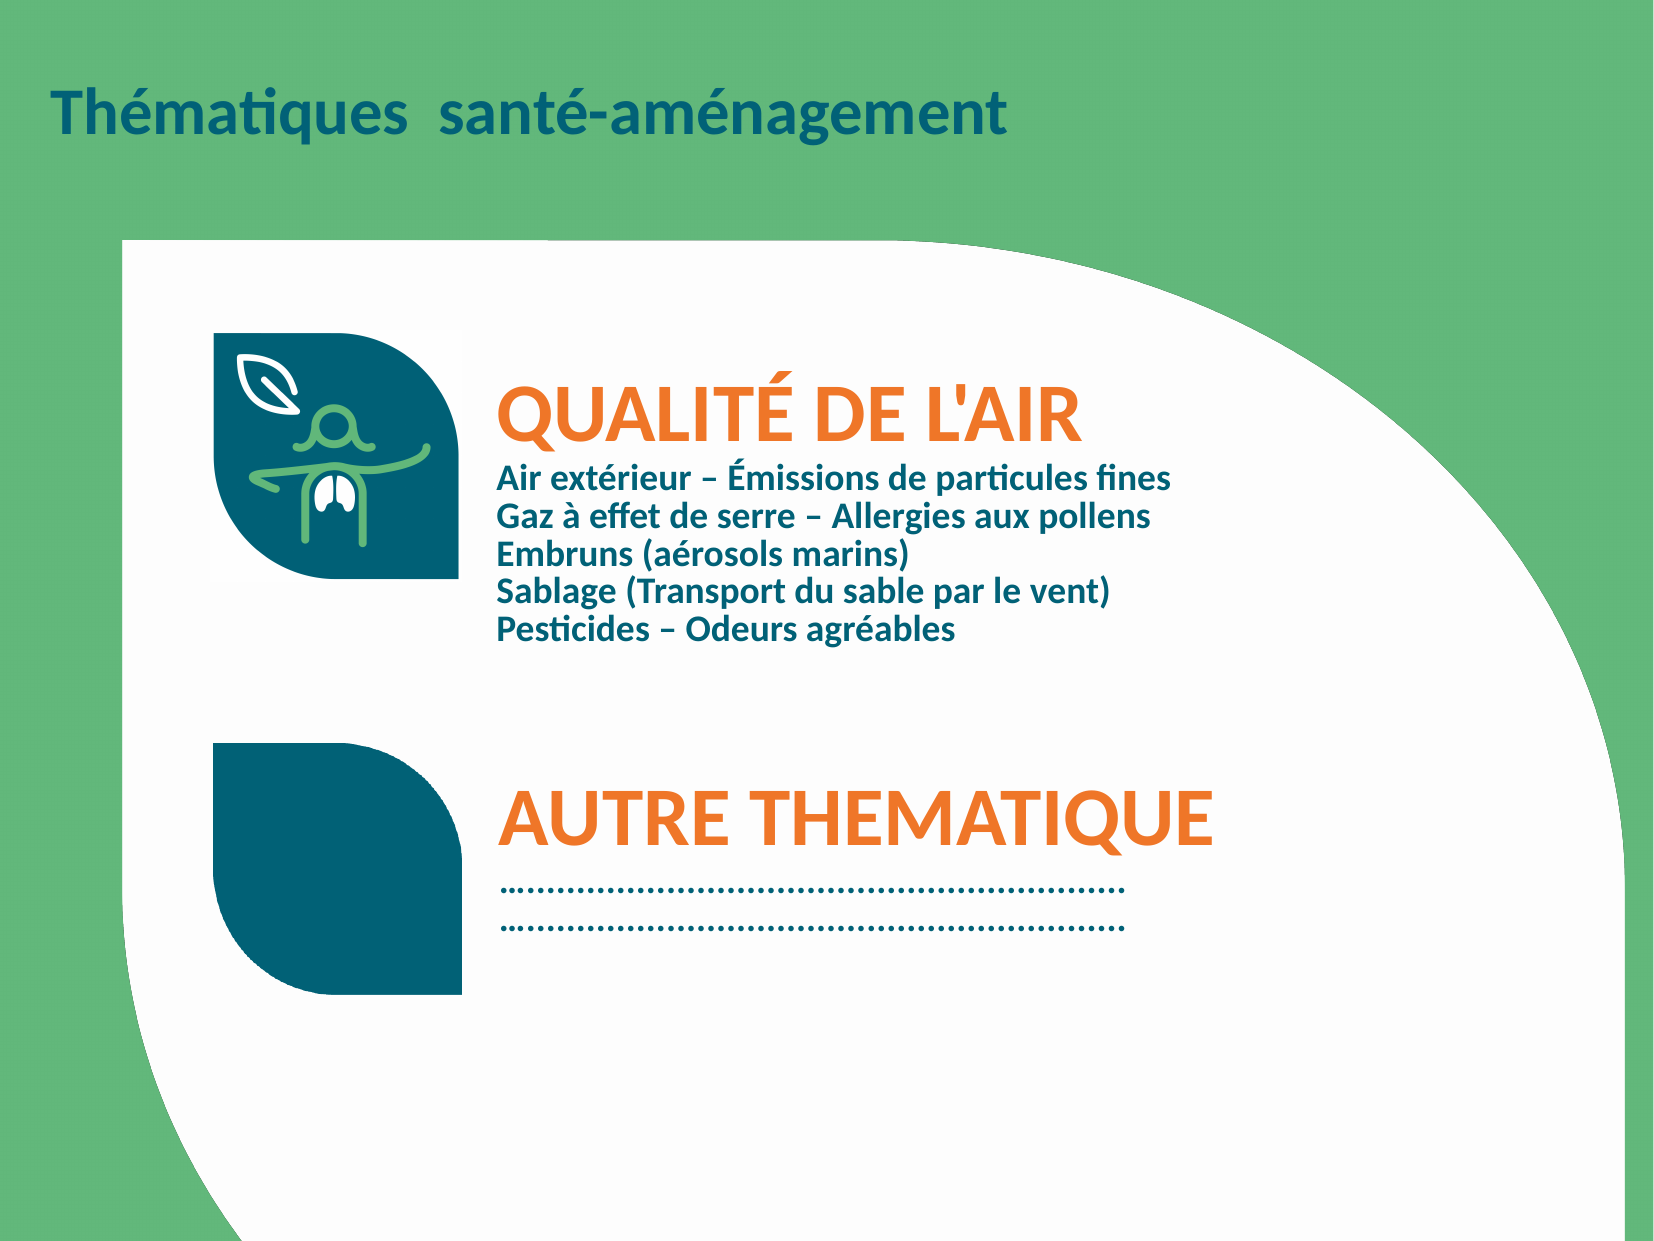

# Thématiques santé-aménagement
QUALITÉ DE L'AIR
Air extérieur – Émissions de particules fines
Gaz à effet de serre – Allergies aux pollens
Embruns (aérosols marins)
Sablage (Transport du sable par le vent)
Pesticides – Odeurs agréables
AUTRE THEMATIQUE
…............................................................
…............................................................